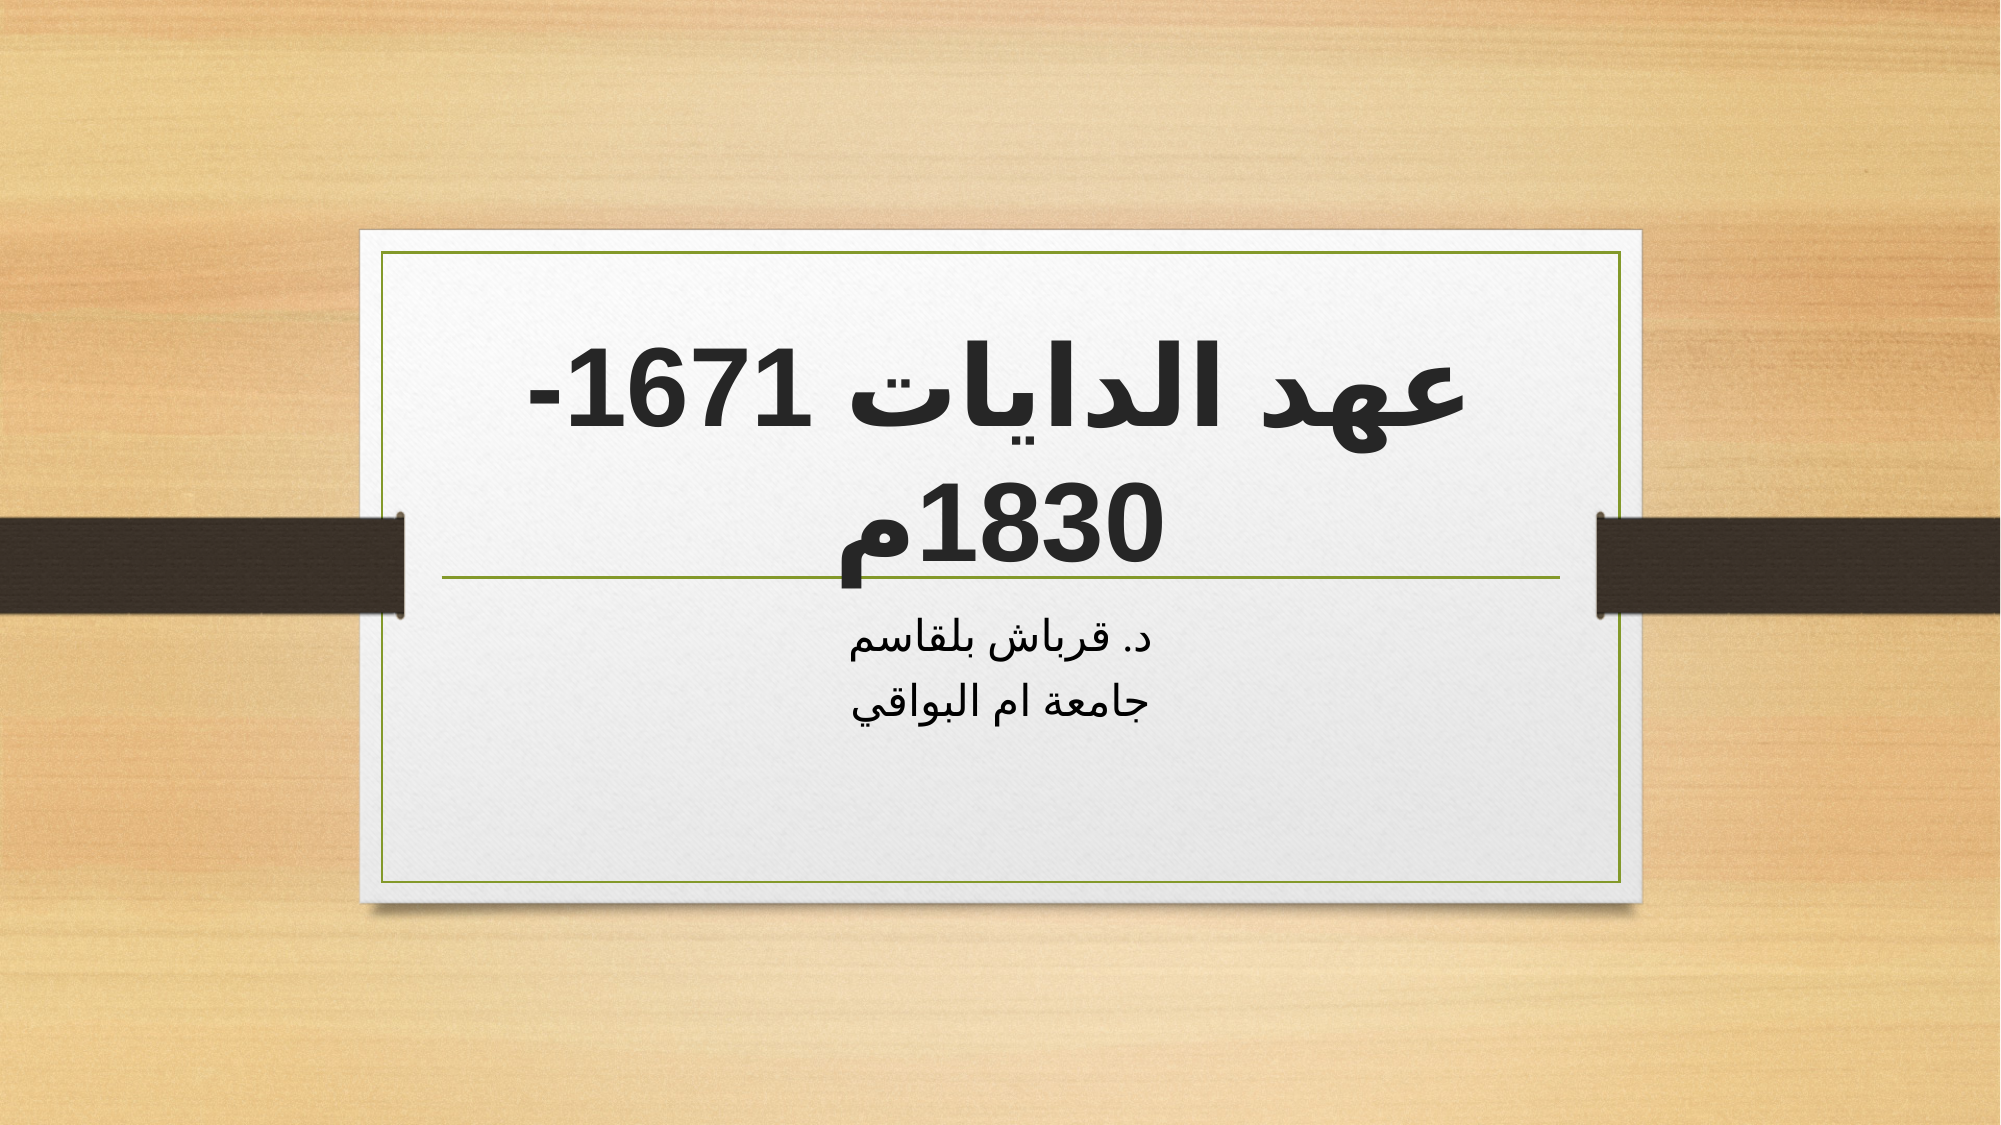

# عهد الدايات 1671-1830م
د. قرباش بلقاسم
جامعة ام البواقي